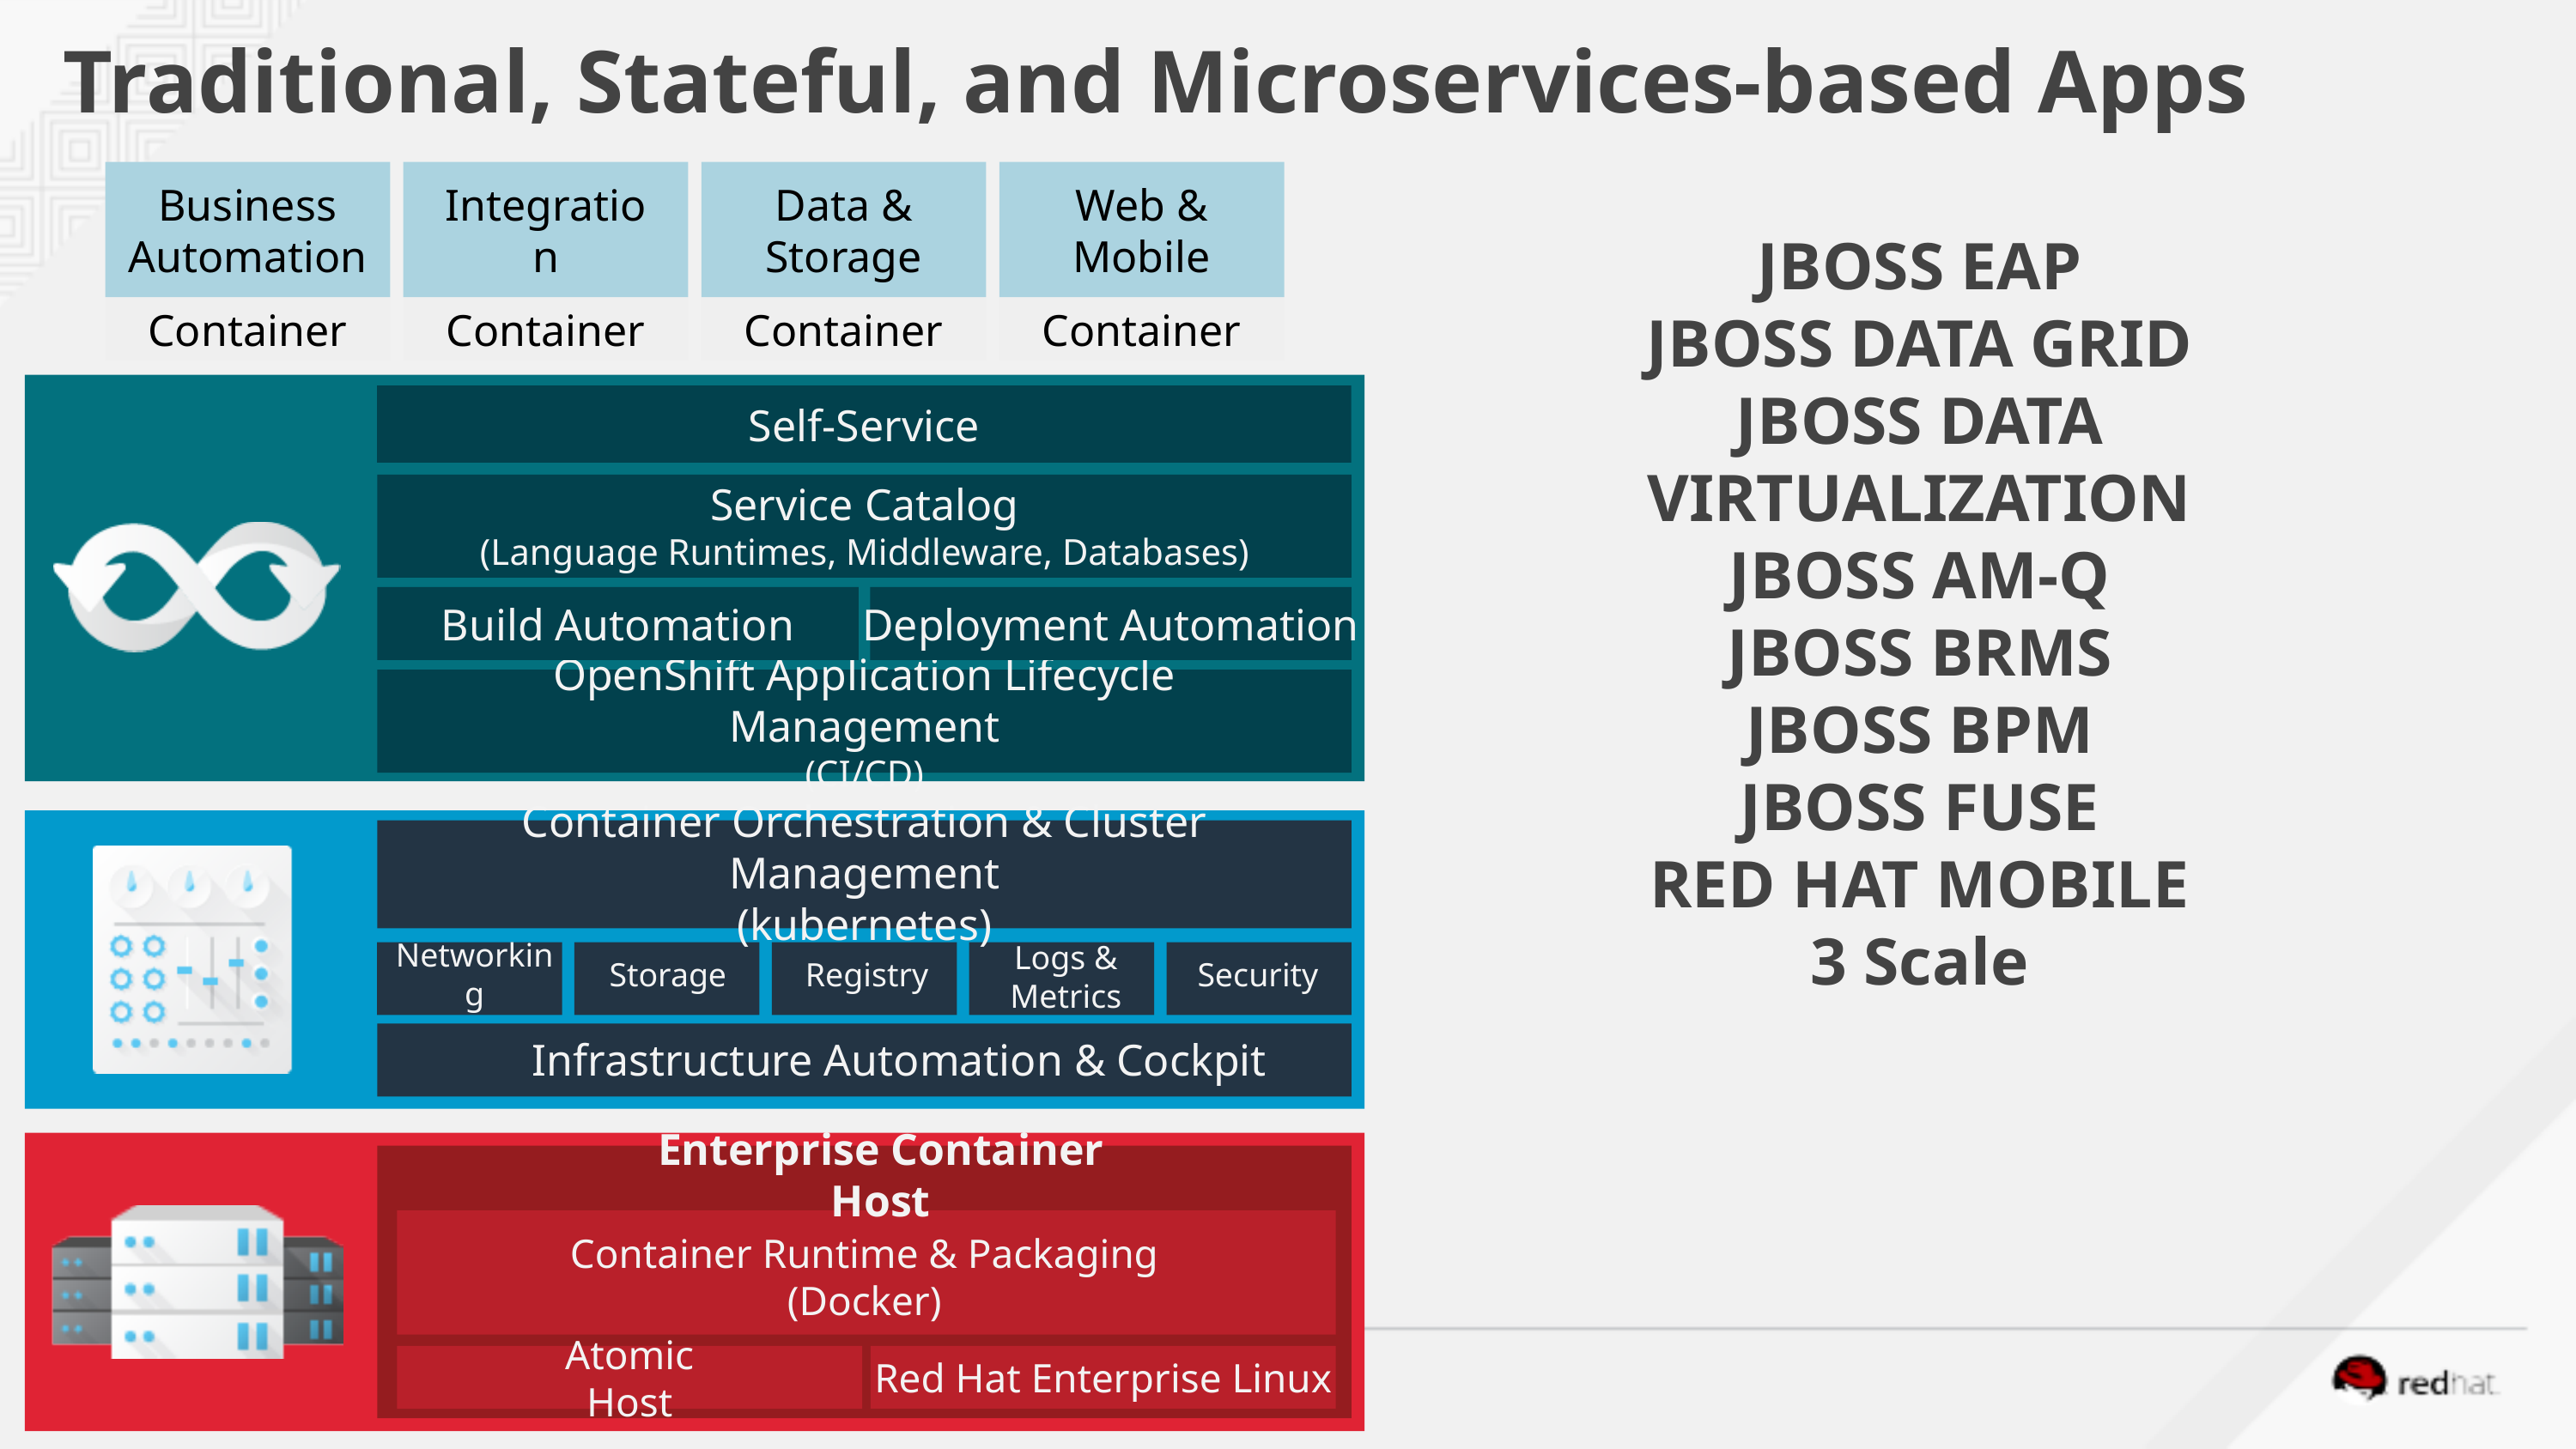

# Traditional, Stateful, and Microservices-based Apps
Business
Automation
Container
Integration
Container
Data &
Storage
Container
Web &
Mobile
Container
JBOSS EAP
JBOSS DATA GRID
JBOSS DATA VIRTUALIZATION
JBOSS AM-Q
JBOSS BRMS
JBOSS BPM
JBOSS FUSE
RED HAT MOBILE
3 Scale
Self-Service
Service Catalog
(Language Runtimes, Middleware, Databases)
Build Automation
Deployment Automation
OpenShift Application Lifecycle Management
(CI/CD)
Container Orchestration & Cluster Management
(kubernetes)
Security
Storage
Registry
Logs &
Metrics
Networking
Infrastructure Automation & Cockpit
Enterprise Container Host
Container Runtime & Packaging
(Docker)
Atomic Host
Red Hat Enterprise Linux